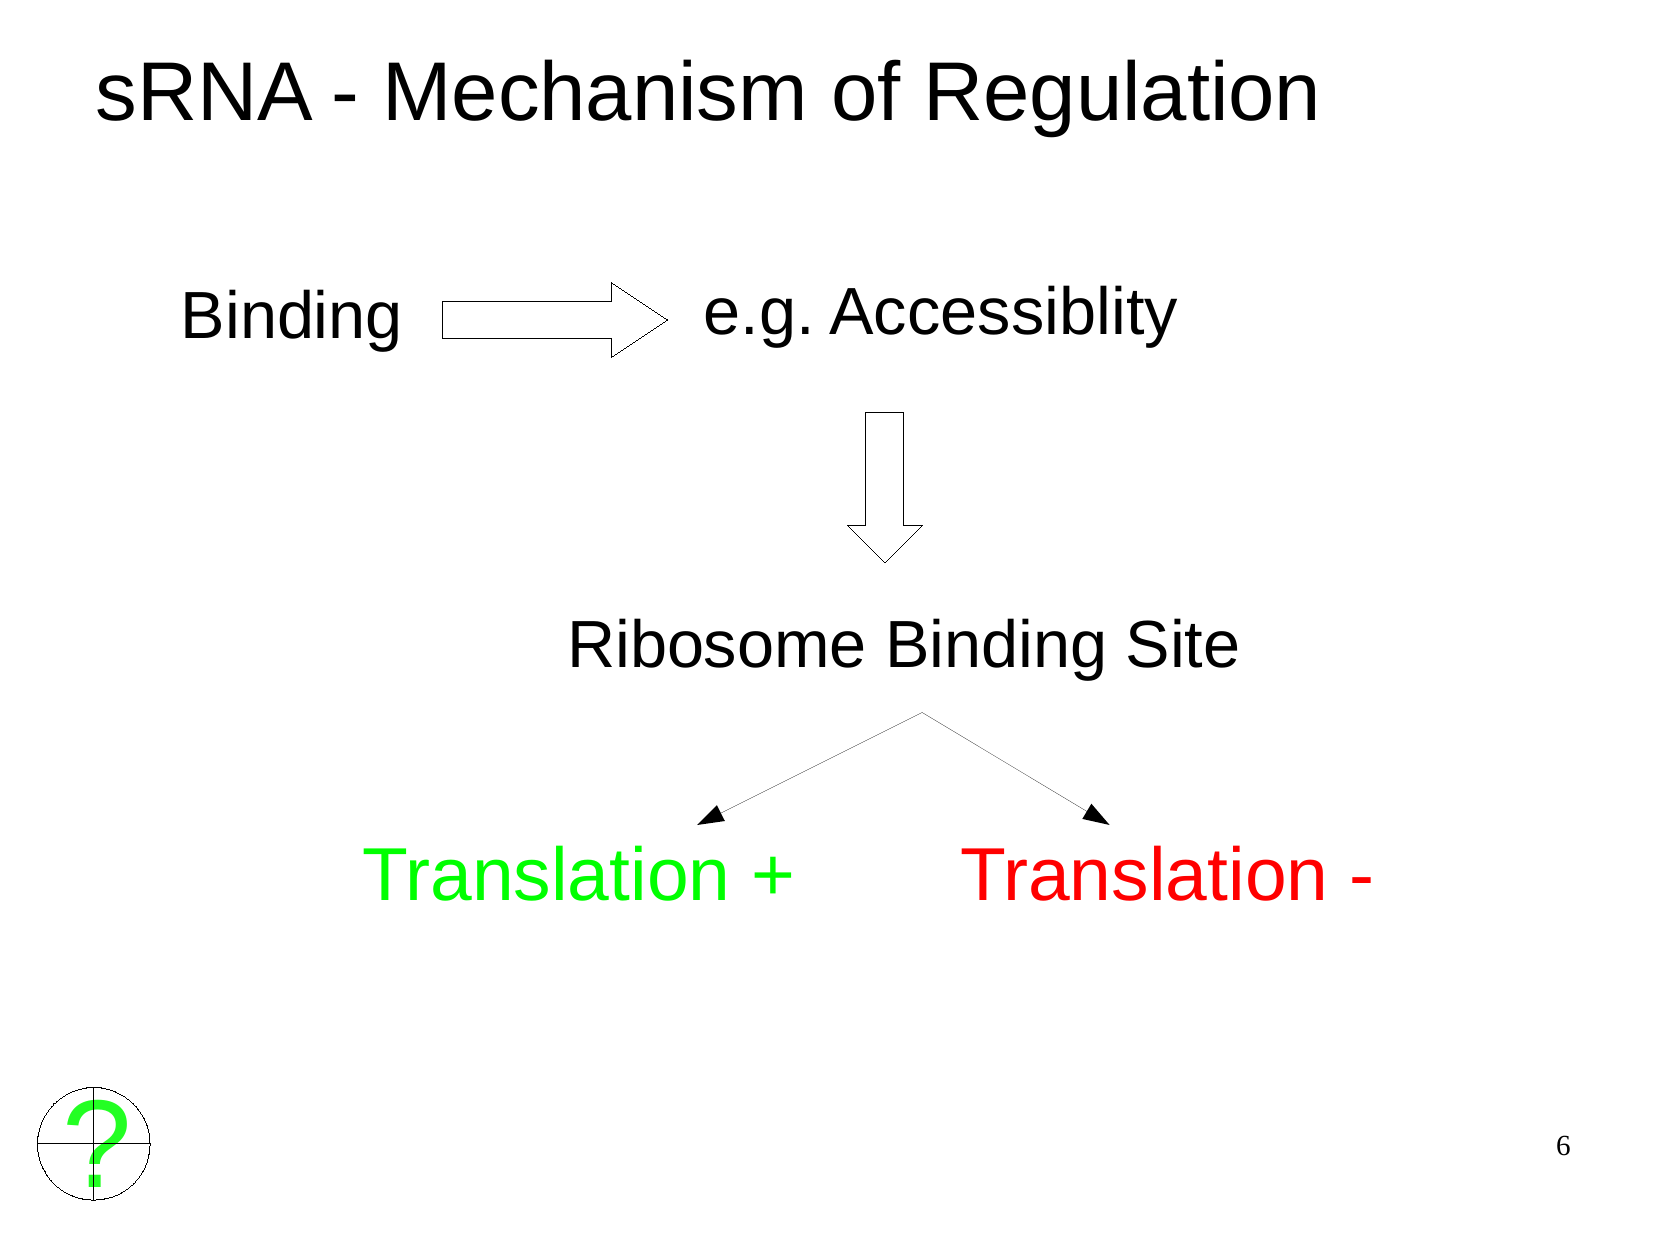

sRNA - Mechanism of Regulation
e.g. Accessiblity
Binding
Ribosome Binding Site
Translation +
Translation -
?
6